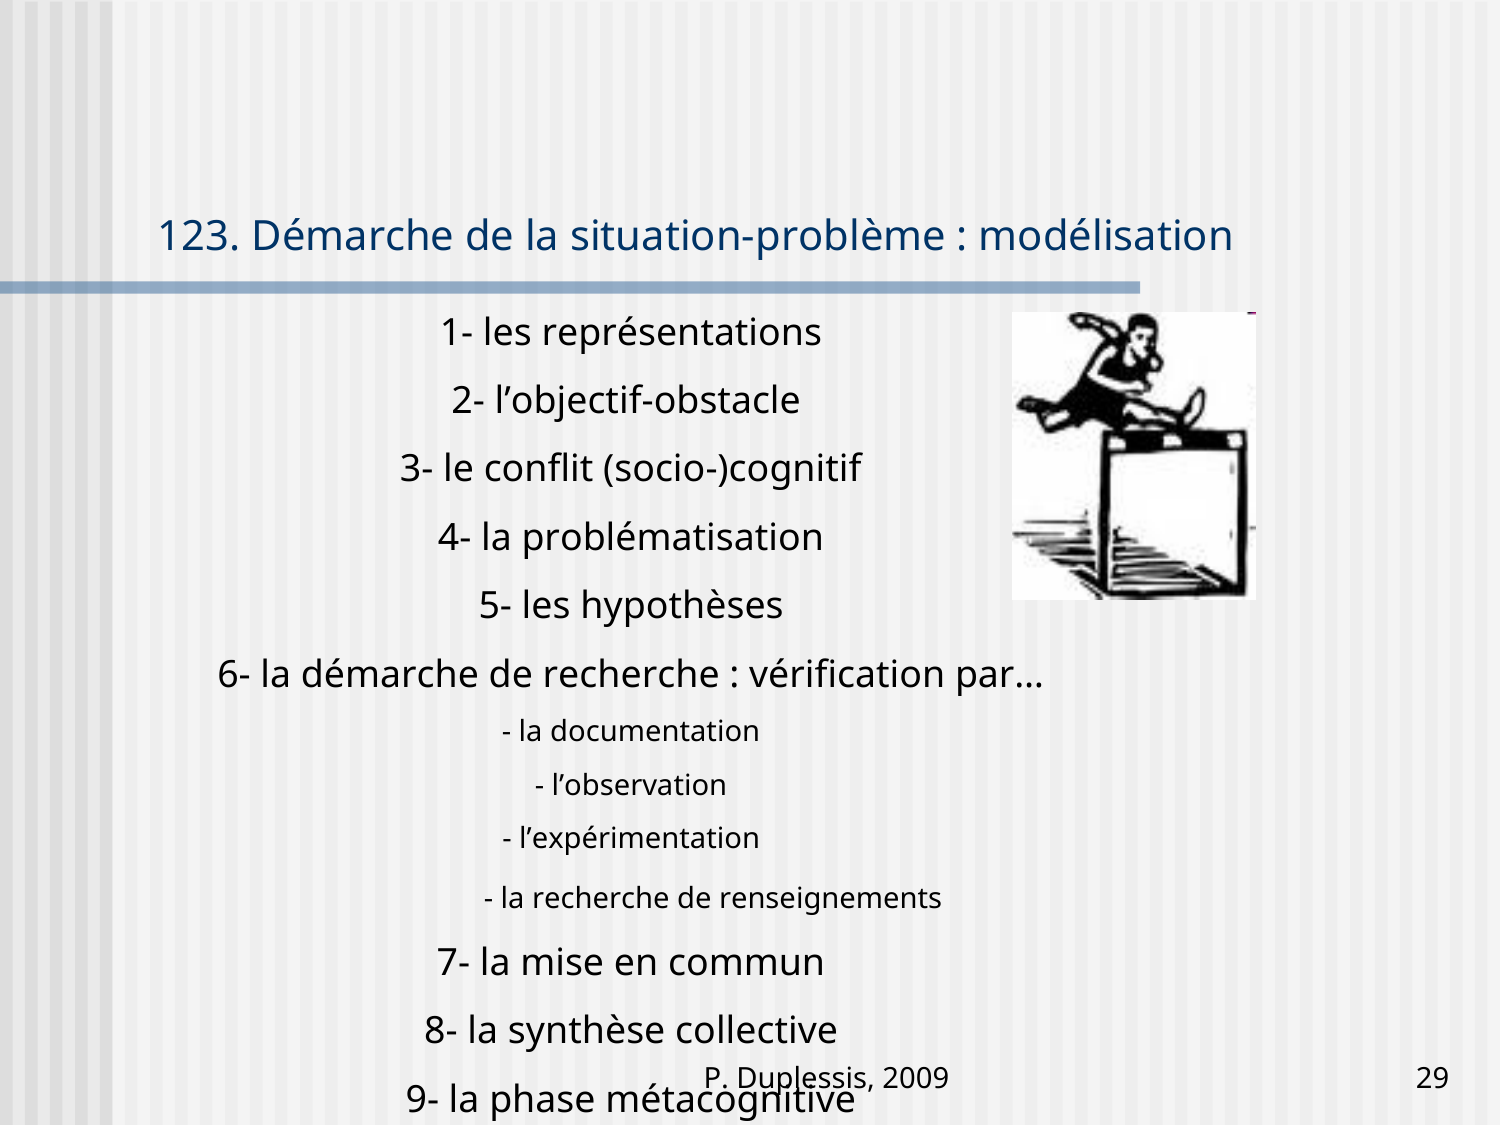

# 123. Démarche de la situation-problème : modélisation
1- les représentations
2- l’objectif-obstacle
3- le conflit (socio-)cognitif
4- la problématisation
5- les hypothèses
6- la démarche de recherche : vérification par…
 la documentation
- l’observation
- l’expérimentation
	 - la recherche de renseignements
7- la mise en commun
8- la synthèse collective
9- la phase métacognitive
P. Duplessis, 2009
29